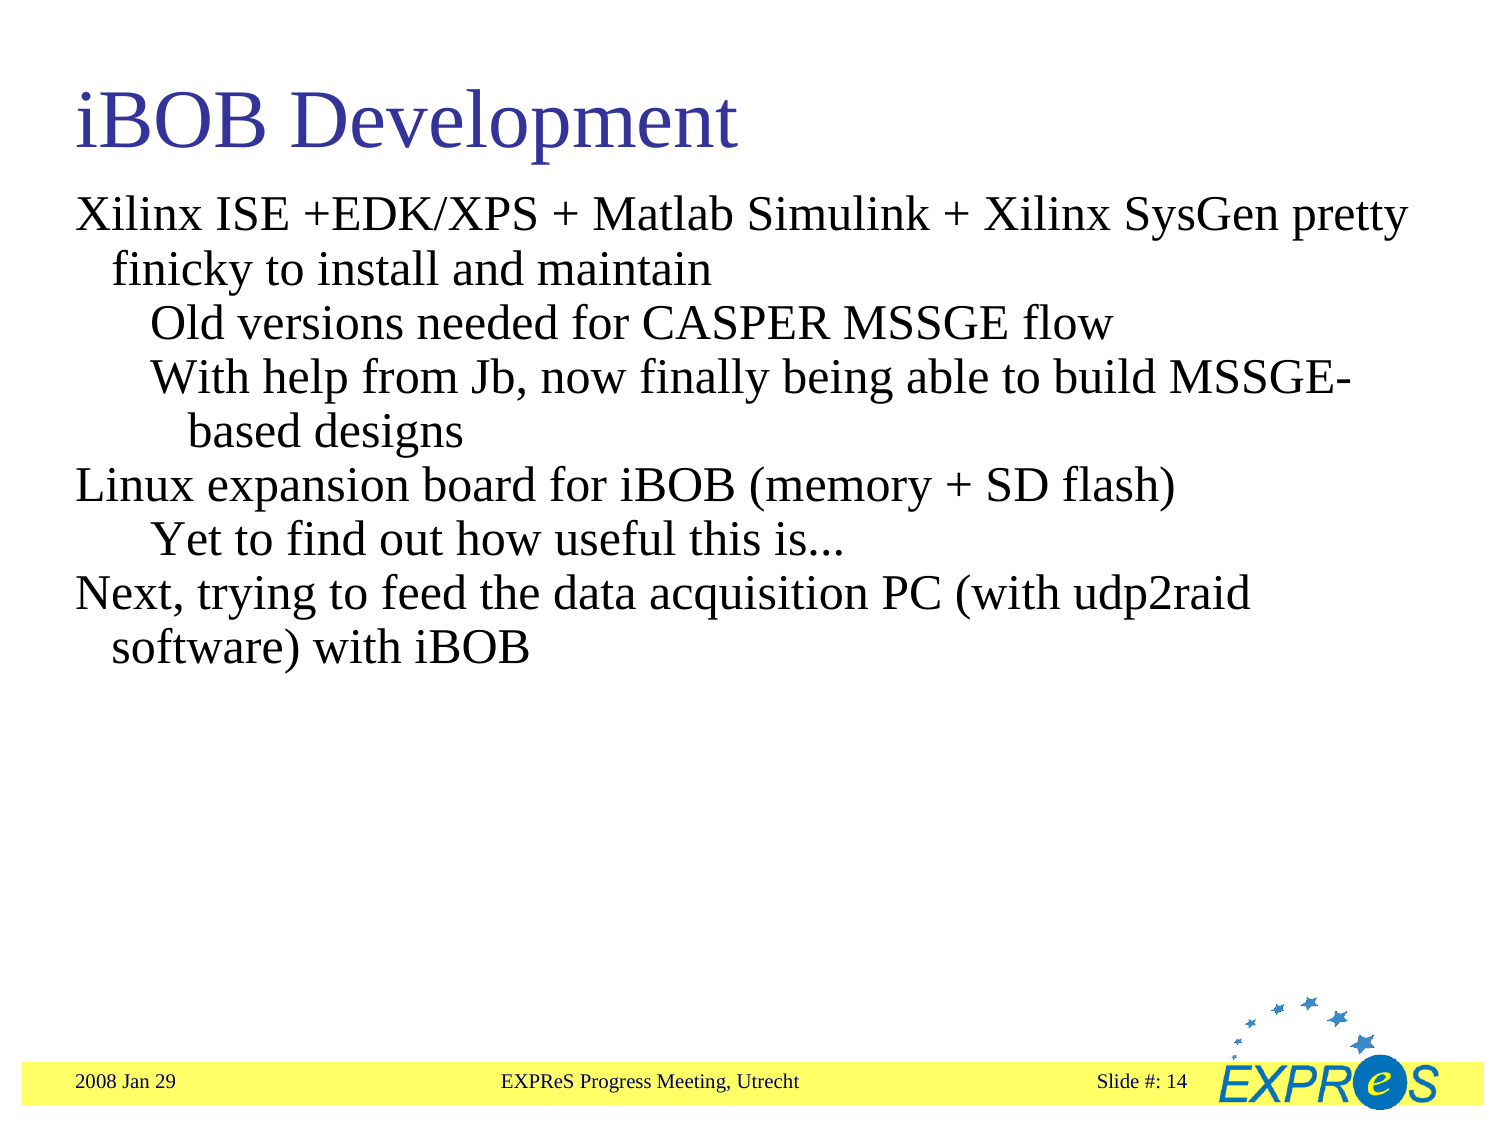

# iBOB Development
Xilinx ISE +EDK/XPS + Matlab Simulink + Xilinx SysGen pretty finicky to install and maintain
Old versions needed for CASPER MSSGE flow
With help from Jb, now finally being able to build MSSGE-based designs
Linux expansion board for iBOB (memory + SD flash)
Yet to find out how useful this is...
Next, trying to feed the data acquisition PC (with udp2raid software) with iBOB